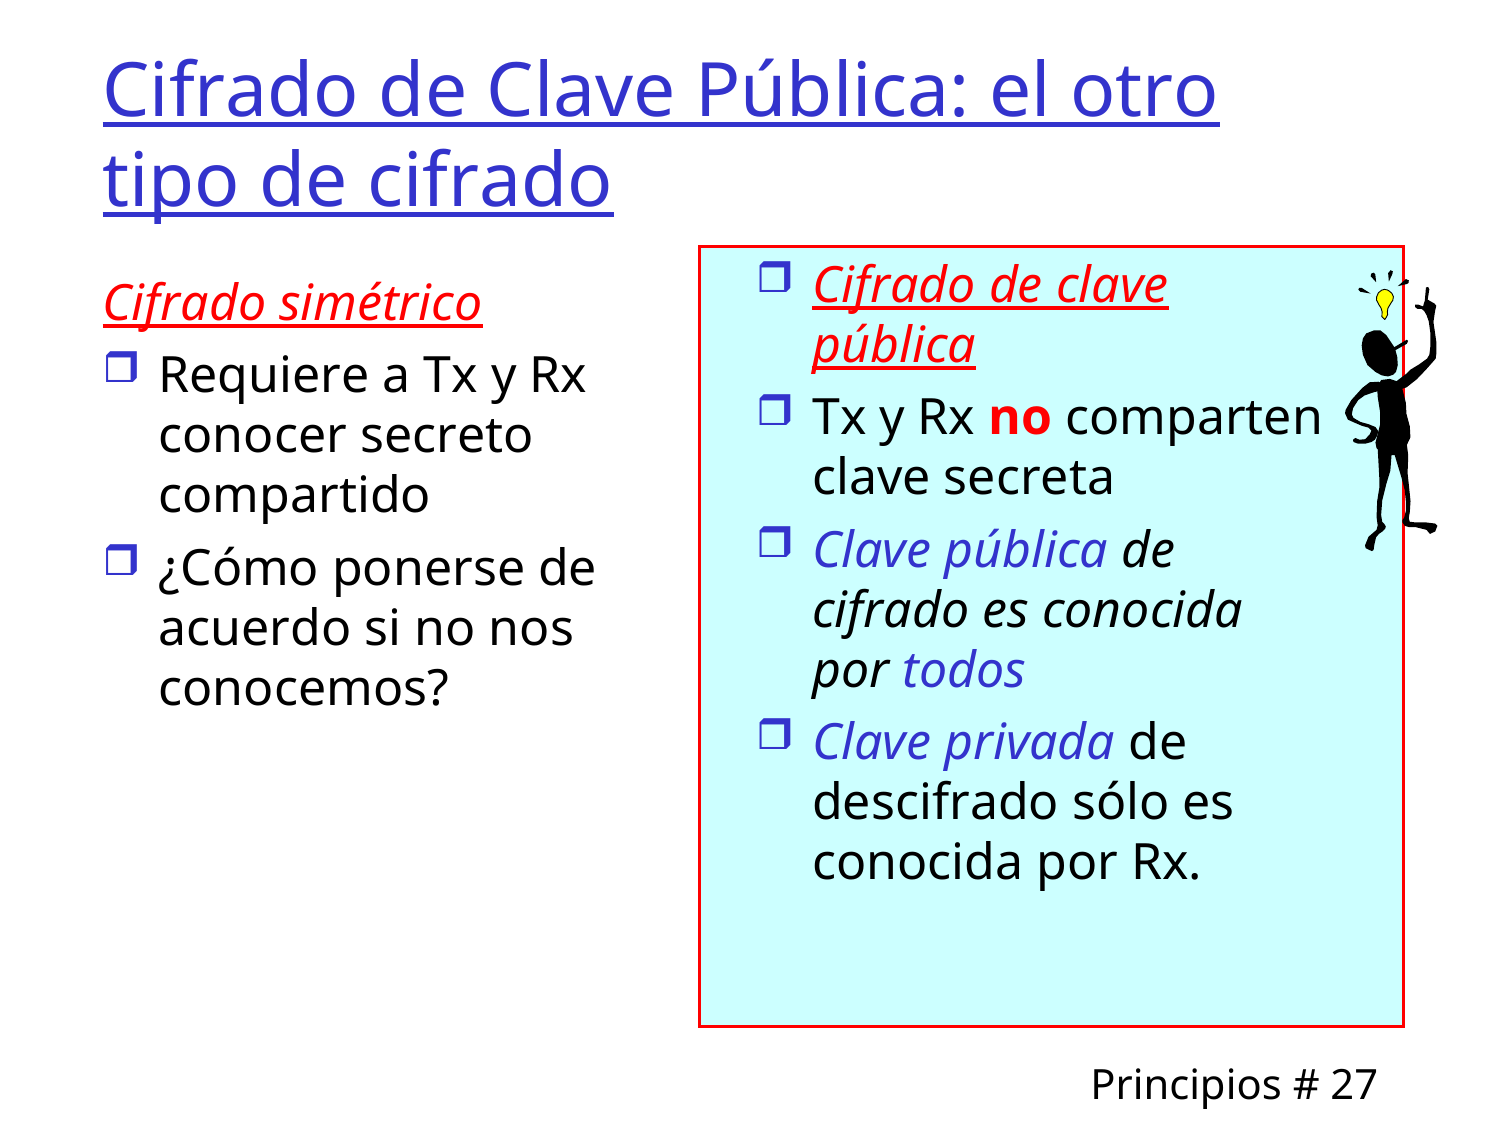

# Cifrado de Clave Pública: el otro tipo de cifrado
Cifrado de clave pública
Tx y Rx no comparten clave secreta
Clave pública de cifrado es conocida por todos
Clave privada de descifrado sólo es conocida por Rx.
Cifrado simétrico
Requiere a Tx y Rx conocer secreto compartido
¿Cómo ponerse de acuerdo si no nos conocemos?
27